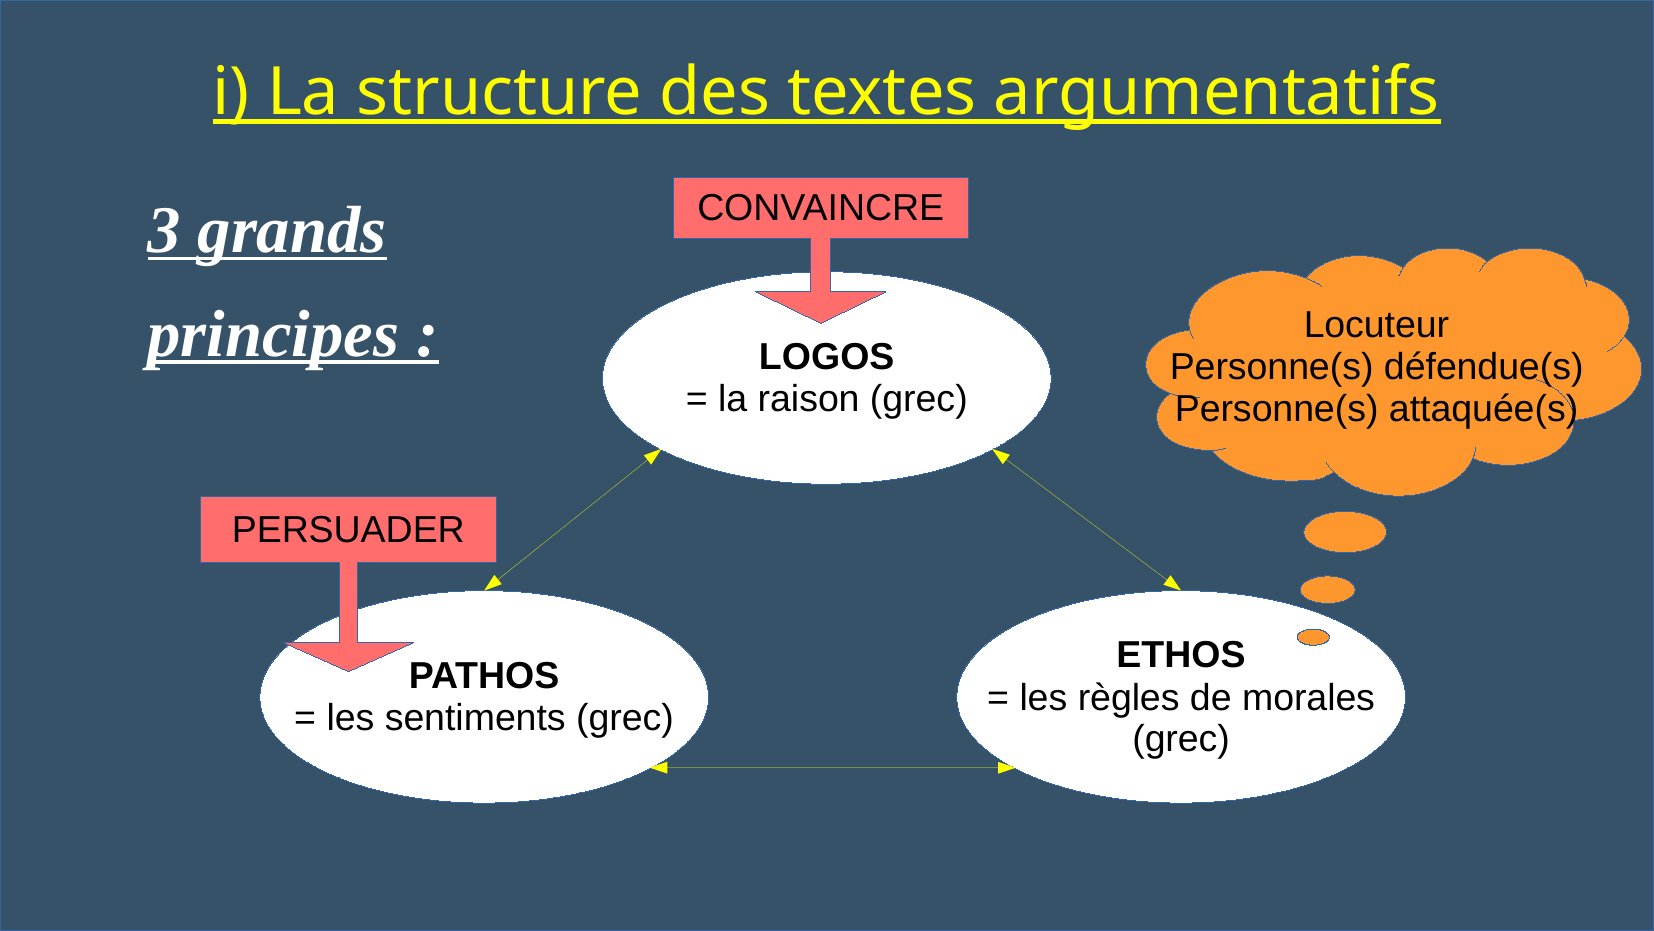

# i) La structure des textes argumentatifs
CONVAINCRE
3 grands
principes :
Locuteur
Personne(s) défendue(s)
Personne(s) attaquée(s)
LOGOS
= la raison (grec)
PERSUADER
PATHOS
= les sentiments (grec)
ETHOS
= les règles de morales
(grec)